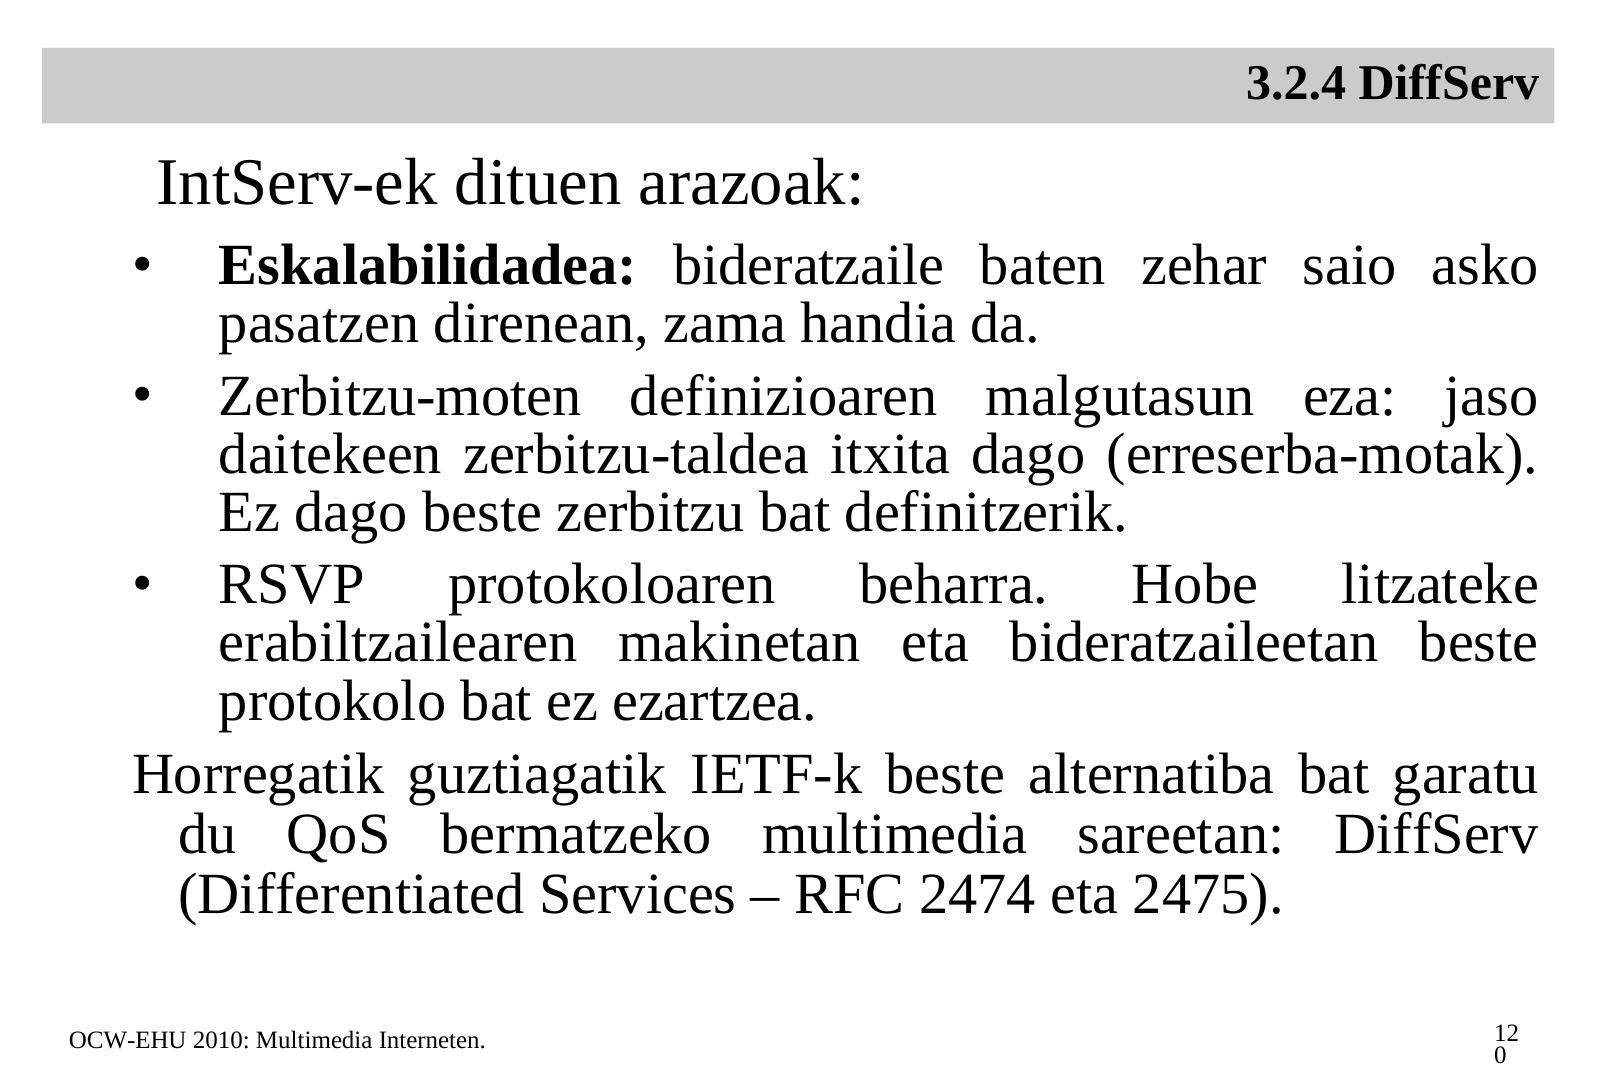

3.2.4 DiffServ
# IntServ-ek dituen arazoak:
Eskalabilidadea: bideratzaile baten zehar saio asko pasatzen direnean, zama handia da.
Zerbitzu-moten definizioaren malgutasun eza: jaso daitekeen zerbitzu-taldea itxita dago (erreserba-motak). Ez dago beste zerbitzu bat definitzerik.
RSVP protokoloaren beharra. Hobe litzateke erabiltzailearen makinetan eta bideratzaileetan beste protokolo bat ez ezartzea.
Horregatik guztiagatik IETF-k beste alternatiba bat garatu du QoS bermatzeko multimedia sareetan: DiffServ (Differentiated Services – RFC 2474 eta 2475).
120